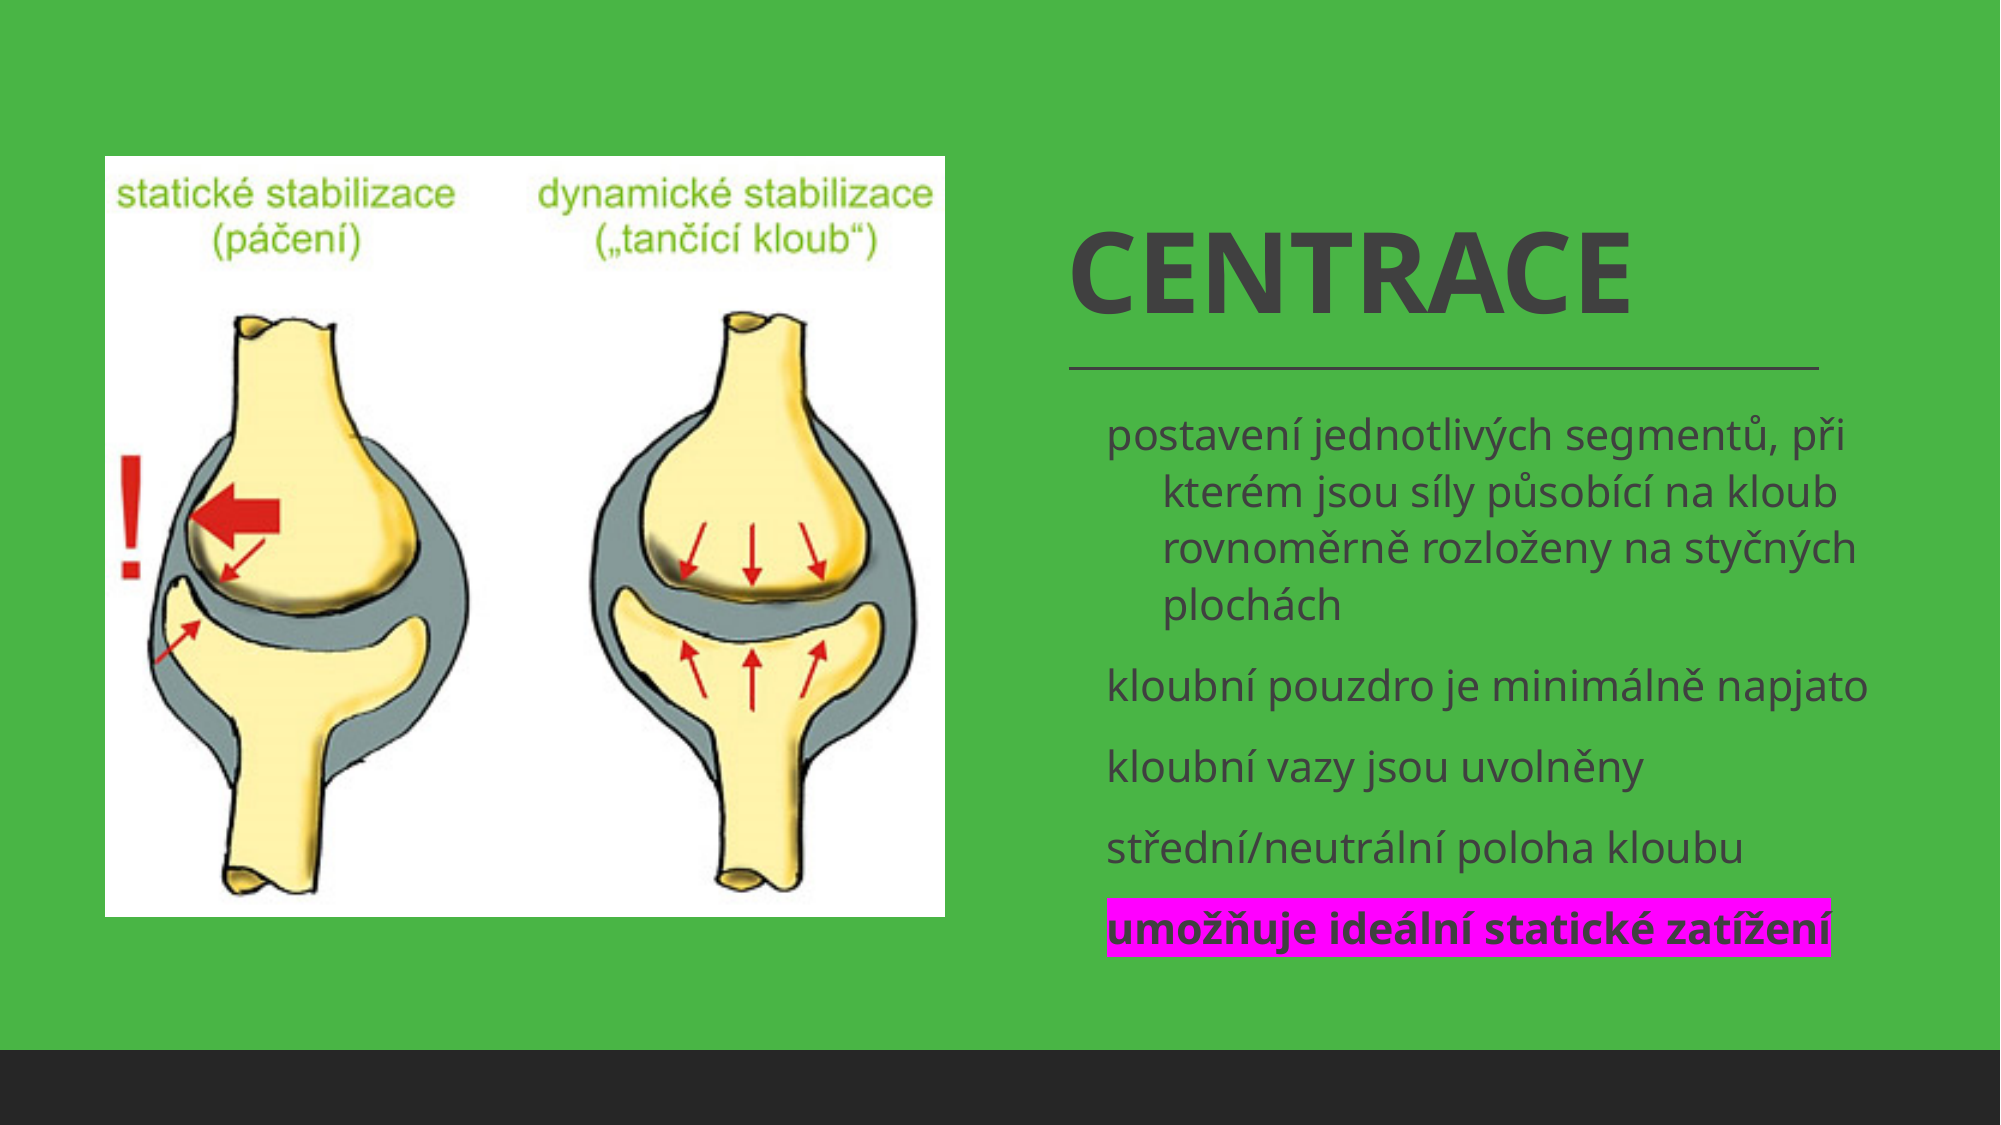

# CENTRACE
postavení jednotlivých segmentů, při kterém jsou síly působící na kloub rovnoměrně rozloženy na styčných plochách
kloubní pouzdro je minimálně napjato
kloubní vazy jsou uvolněny
střední/neutrální poloha kloubu
umožňuje ideální statické zatížení